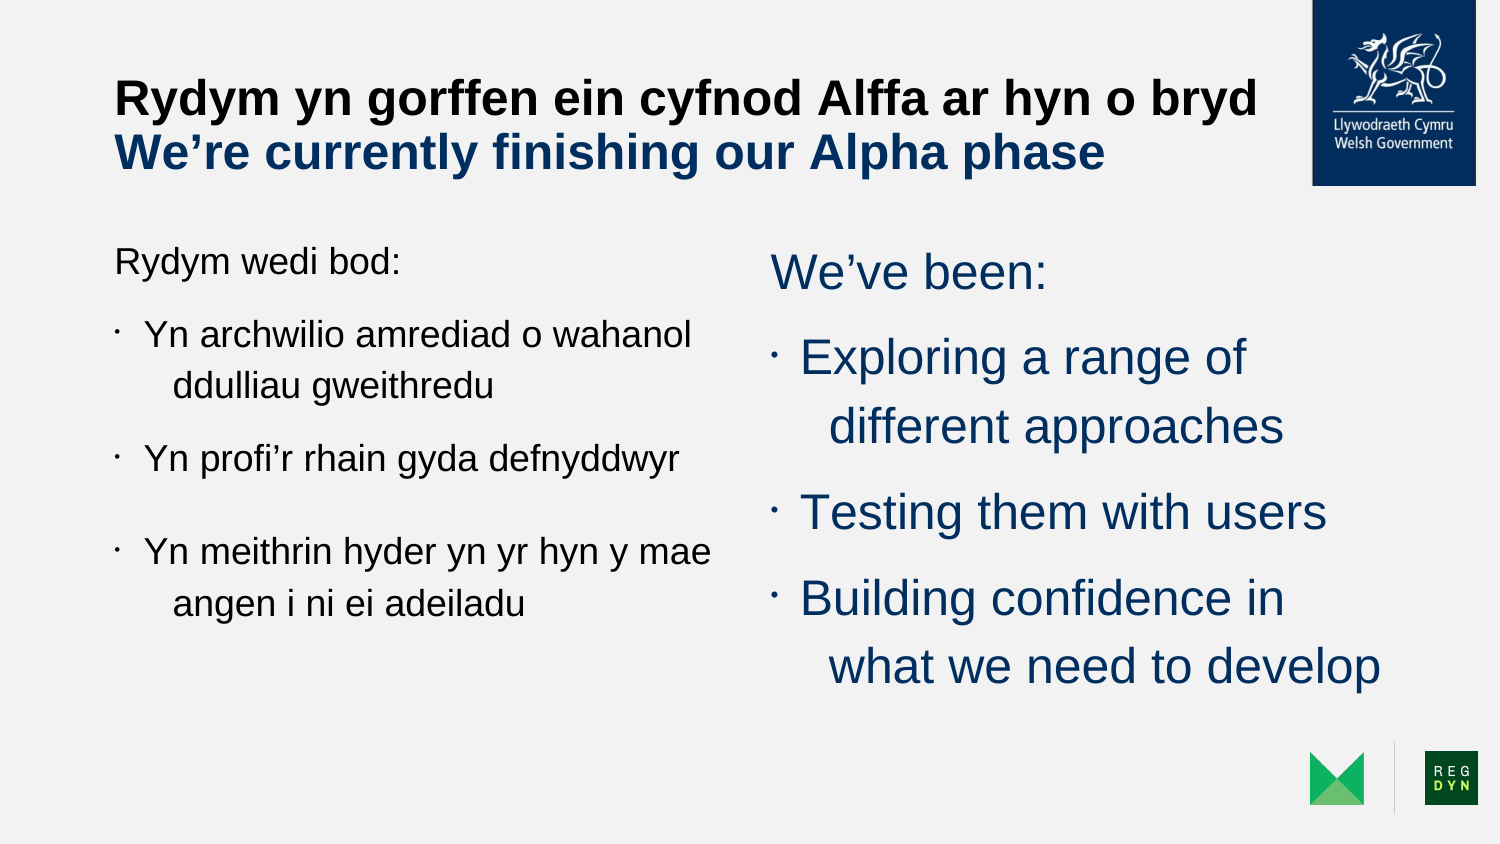

Rydym yn gorffen ein cyfnod Alffa ar hyn o bryd
We’re currently finishing our Alpha phase
Rydym wedi bod:
Yn archwilio amrediad o wahanol ddulliau gweithredu
Yn profi’r rhain gyda defnyddwyr
Yn meithrin hyder yn yr hyn y mae angen i ni ei adeiladu
# We’ve been:
Exploring a range of different approaches
Testing them with users
Building confidence in what we need to develop